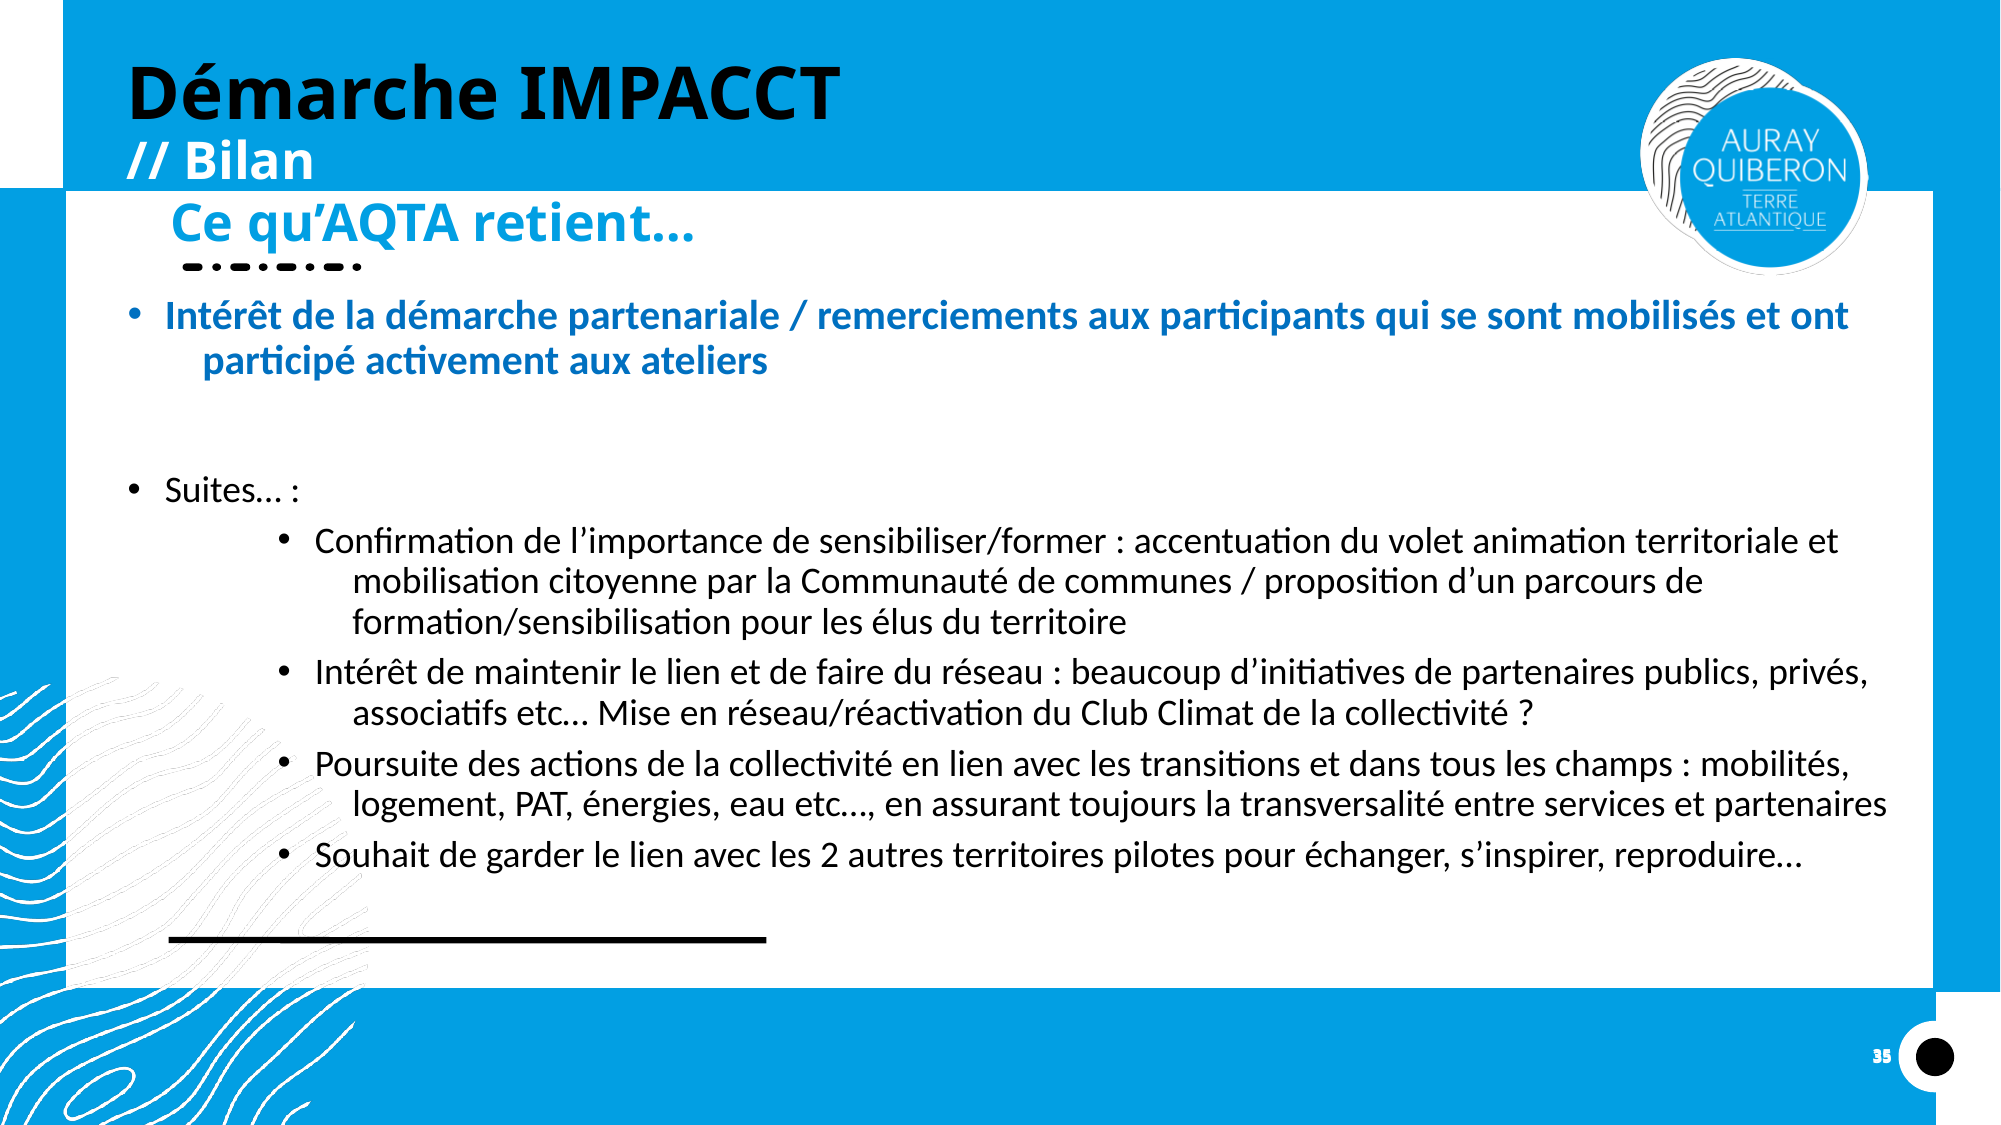

Démarche IMPACCT
// Bilan
Ce qu’AQTA retient…
Intérêt de la démarche partenariale / remerciements aux participants qui se sont mobilisés et ont participé activement aux ateliers
Suites… :
Confirmation de l’importance de sensibiliser/former : accentuation du volet animation territoriale et mobilisation citoyenne par la Communauté de communes / proposition d’un parcours de formation/sensibilisation pour les élus du territoire
Intérêt de maintenir le lien et de faire du réseau : beaucoup d’initiatives de partenaires publics, privés, associatifs etc… Mise en réseau/réactivation du Club Climat de la collectivité ?
Poursuite des actions de la collectivité en lien avec les transitions et dans tous les champs : mobilités, logement, PAT, énergies, eau etc…, en assurant toujours la transversalité entre services et partenaires
Souhait de garder le lien avec les 2 autres territoires pilotes pour échanger, s’inspirer, reproduire…